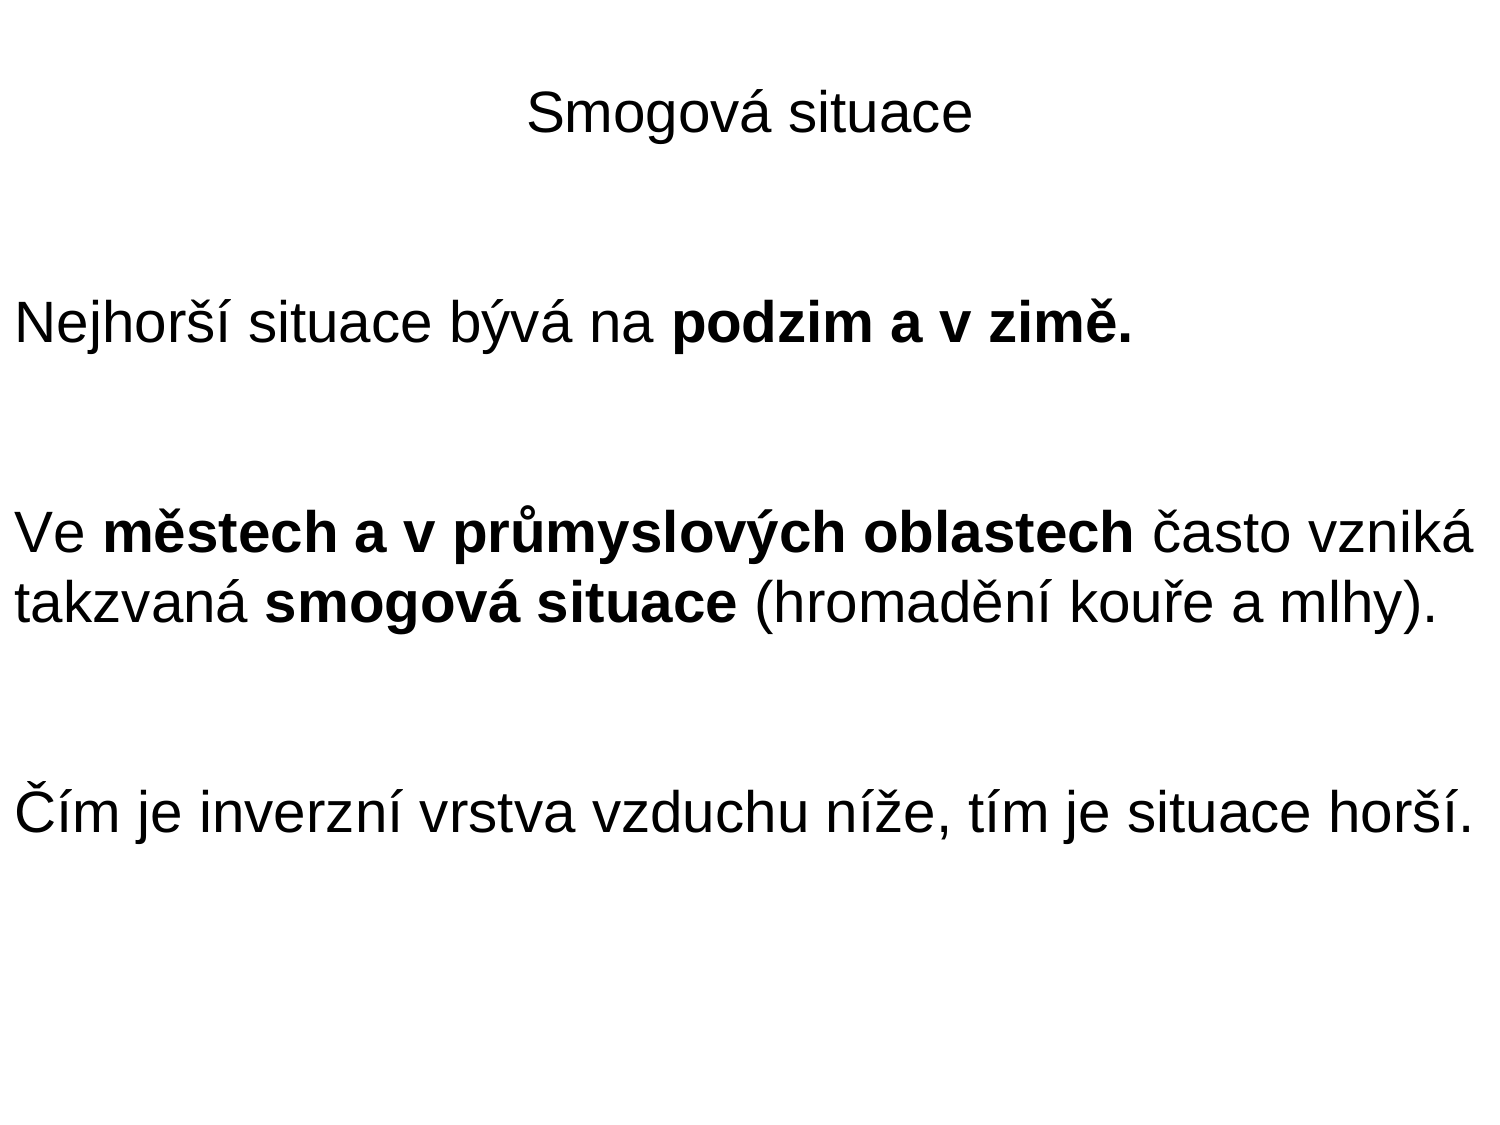

Smogová situace
Nejhorší situace bývá na podzim a v zimě.
Ve městech a v průmyslových oblastech často vzniká takzvaná smogová situace (hromadění kouře a mlhy).
Čím je inverzní vrstva vzduchu níže, tím je situace horší.